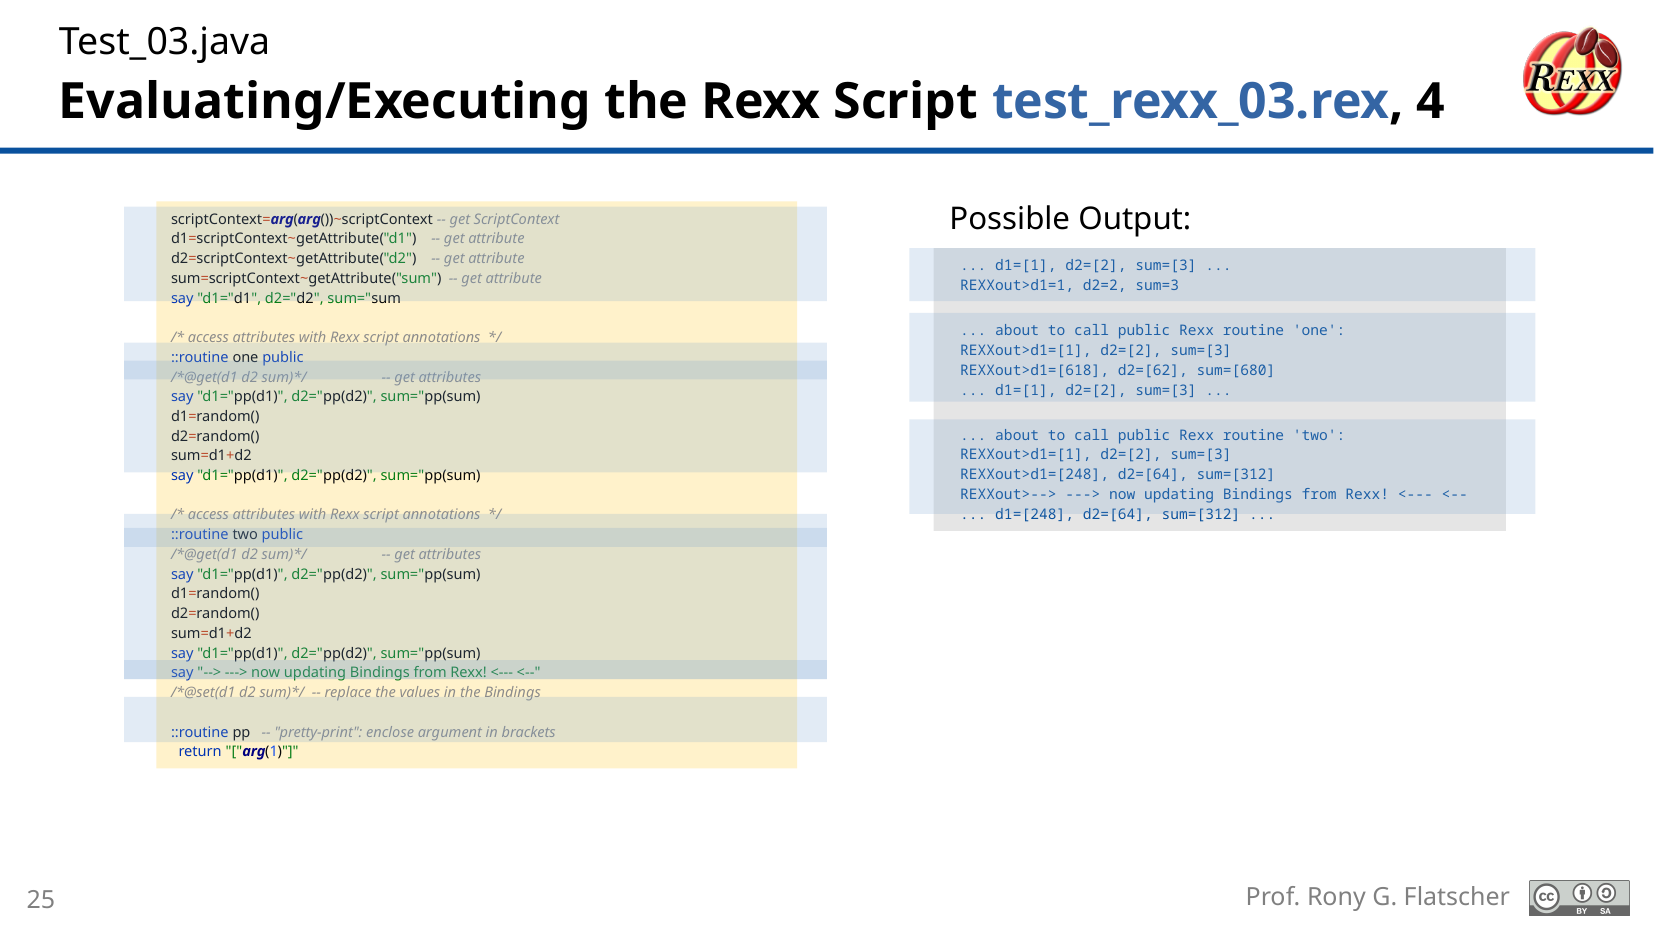

# Test_03.java Evaluating/Executing the Rexx Script test_rexx_03.rex, 4
Possible Output:
scriptContext=arg(arg())~scriptContext -- get ScriptContext
d1=scriptContext~getAttribute("d1") -- get attribute
d2=scriptContext~getAttribute("d2") -- get attribute
sum=scriptContext~getAttribute("sum") -- get attribute
say "d1="d1", d2="d2", sum="sum
/* access attributes with Rexx script annotations */
::routine one public
/*@get(d1 d2 sum)*/ -- get attributes
say "d1="pp(d1)", d2="pp(d2)", sum="pp(sum)
d1=random()
d2=random()
sum=d1+d2
say "d1="pp(d1)", d2="pp(d2)", sum="pp(sum)
/* access attributes with Rexx script annotations */
::routine two public
/*@get(d1 d2 sum)*/ -- get attributes
say "d1="pp(d1)", d2="pp(d2)", sum="pp(sum)
d1=random()
d2=random()
sum=d1+d2
say "d1="pp(d1)", d2="pp(d2)", sum="pp(sum)
say "--> ---> now updating Bindings from Rexx! <--- <--"
/*@set(d1 d2 sum)*/ -- replace the values in the Bindings
::routine pp -- "pretty-print": enclose argument in brackets
 return "["arg(1)"]"
... d1=[1], d2=[2], sum=[3] ...
REXXout>d1=1, d2=2, sum=3
... about to call public Rexx routine 'one':
REXXout>d1=[1], d2=[2], sum=[3]
REXXout>d1=[618], d2=[62], sum=[680]
... d1=[1], d2=[2], sum=[3] ...
... about to call public Rexx routine 'two':
REXXout>d1=[1], d2=[2], sum=[3]
REXXout>d1=[248], d2=[64], sum=[312]
REXXout>--> ---> now updating Bindings from Rexx! <--- <--
... d1=[248], d2=[64], sum=[312] ...